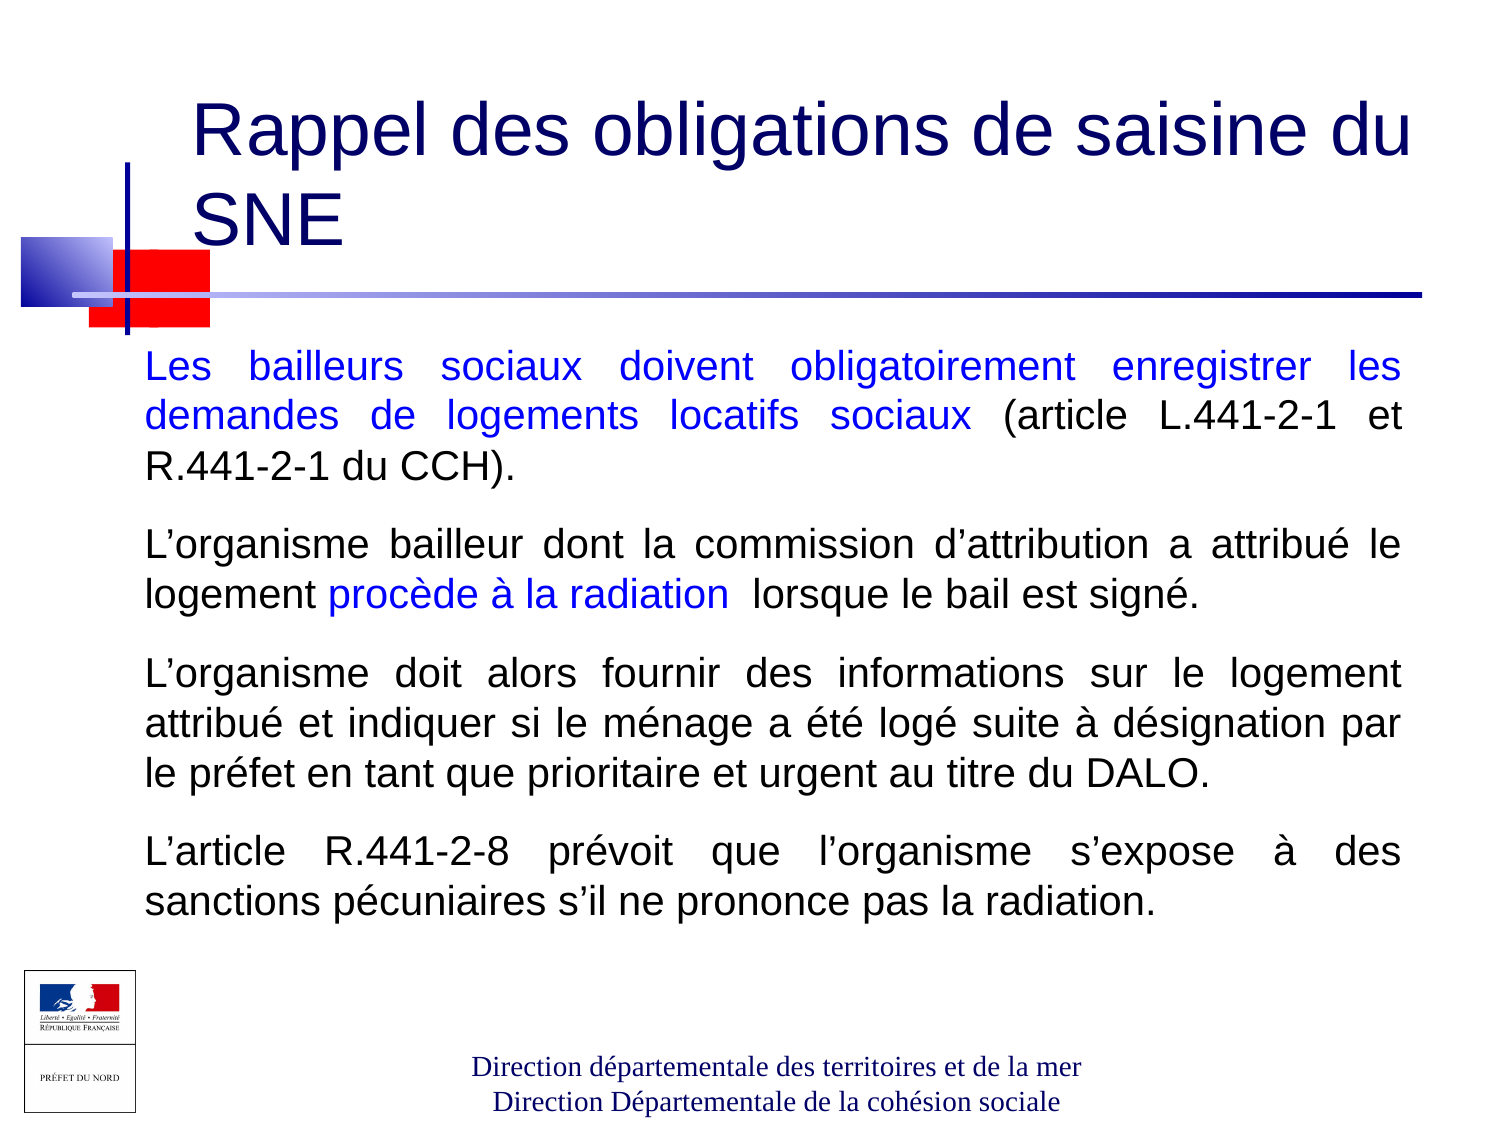

# Rappel des obligations de saisine du SNE
Les bailleurs sociaux doivent obligatoirement enregistrer les demandes de logements locatifs sociaux (article L.441-2-1 et R.441-2-1 du CCH).
L’organisme bailleur dont la commission d’attribution a attribué le logement procède à la radiation lorsque le bail est signé.
L’organisme doit alors fournir des informations sur le logement attribué et indiquer si le ménage a été logé suite à désignation par le préfet en tant que prioritaire et urgent au titre du DALO.
L’article R.441-2-8 prévoit que l’organisme s’expose à des sanctions pécuniaires s’il ne prononce pas la radiation.